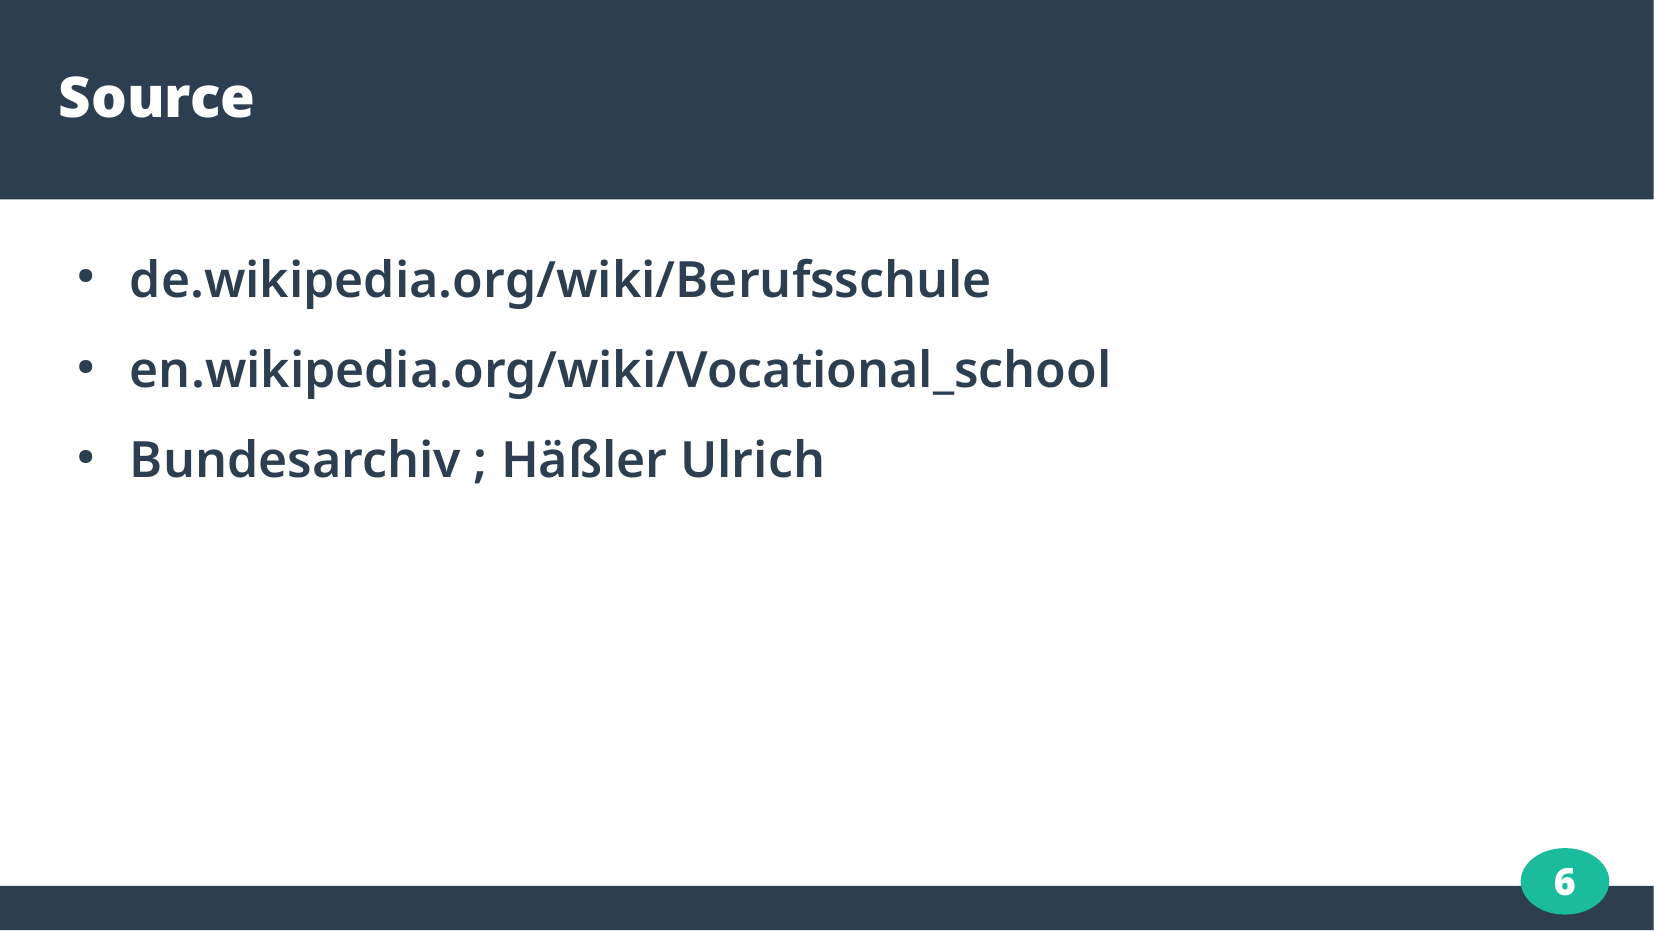

# Source
de.wikipedia.org/wiki/Berufsschule
en.wikipedia.org/wiki/Vocational_school
Bundesarchiv ; Häßler Ulrich
6